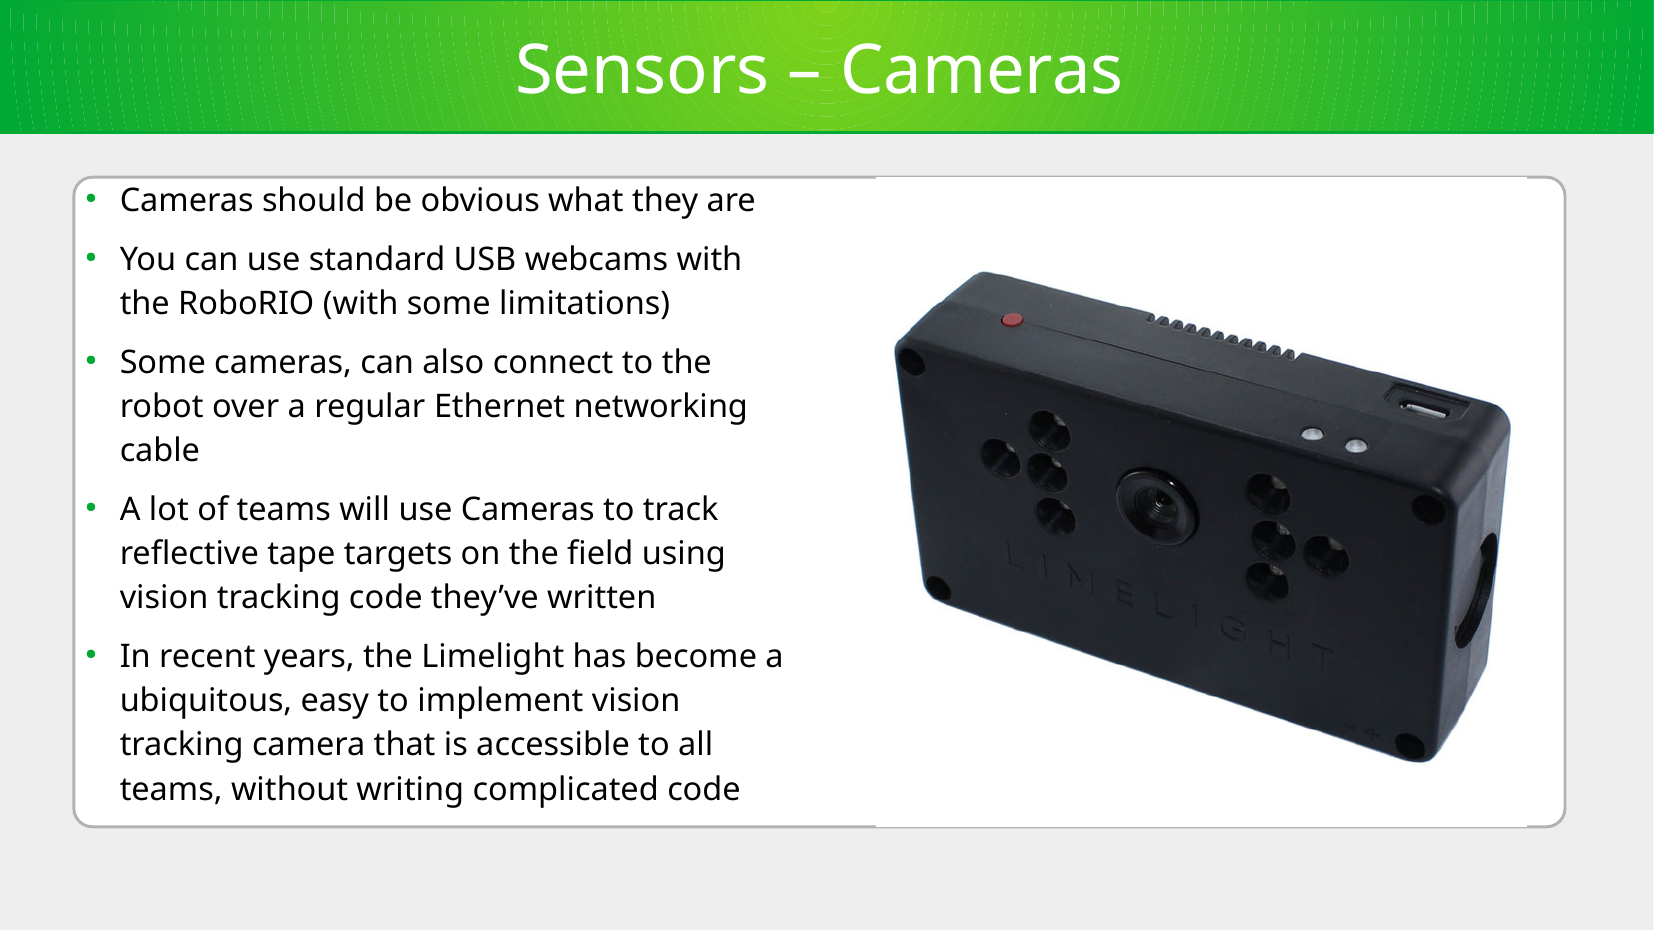

# Sensors – Cameras
Cameras should be obvious what they are
You can use standard USB webcams with the RoboRIO (with some limitations)
Some cameras, can also connect to the robot over a regular Ethernet networking cable
A lot of teams will use Cameras to track reflective tape targets on the field using vision tracking code they’ve written
In recent years, the Limelight has become a ubiquitous, easy to implement vision tracking camera that is accessible to all teams, without writing complicated code